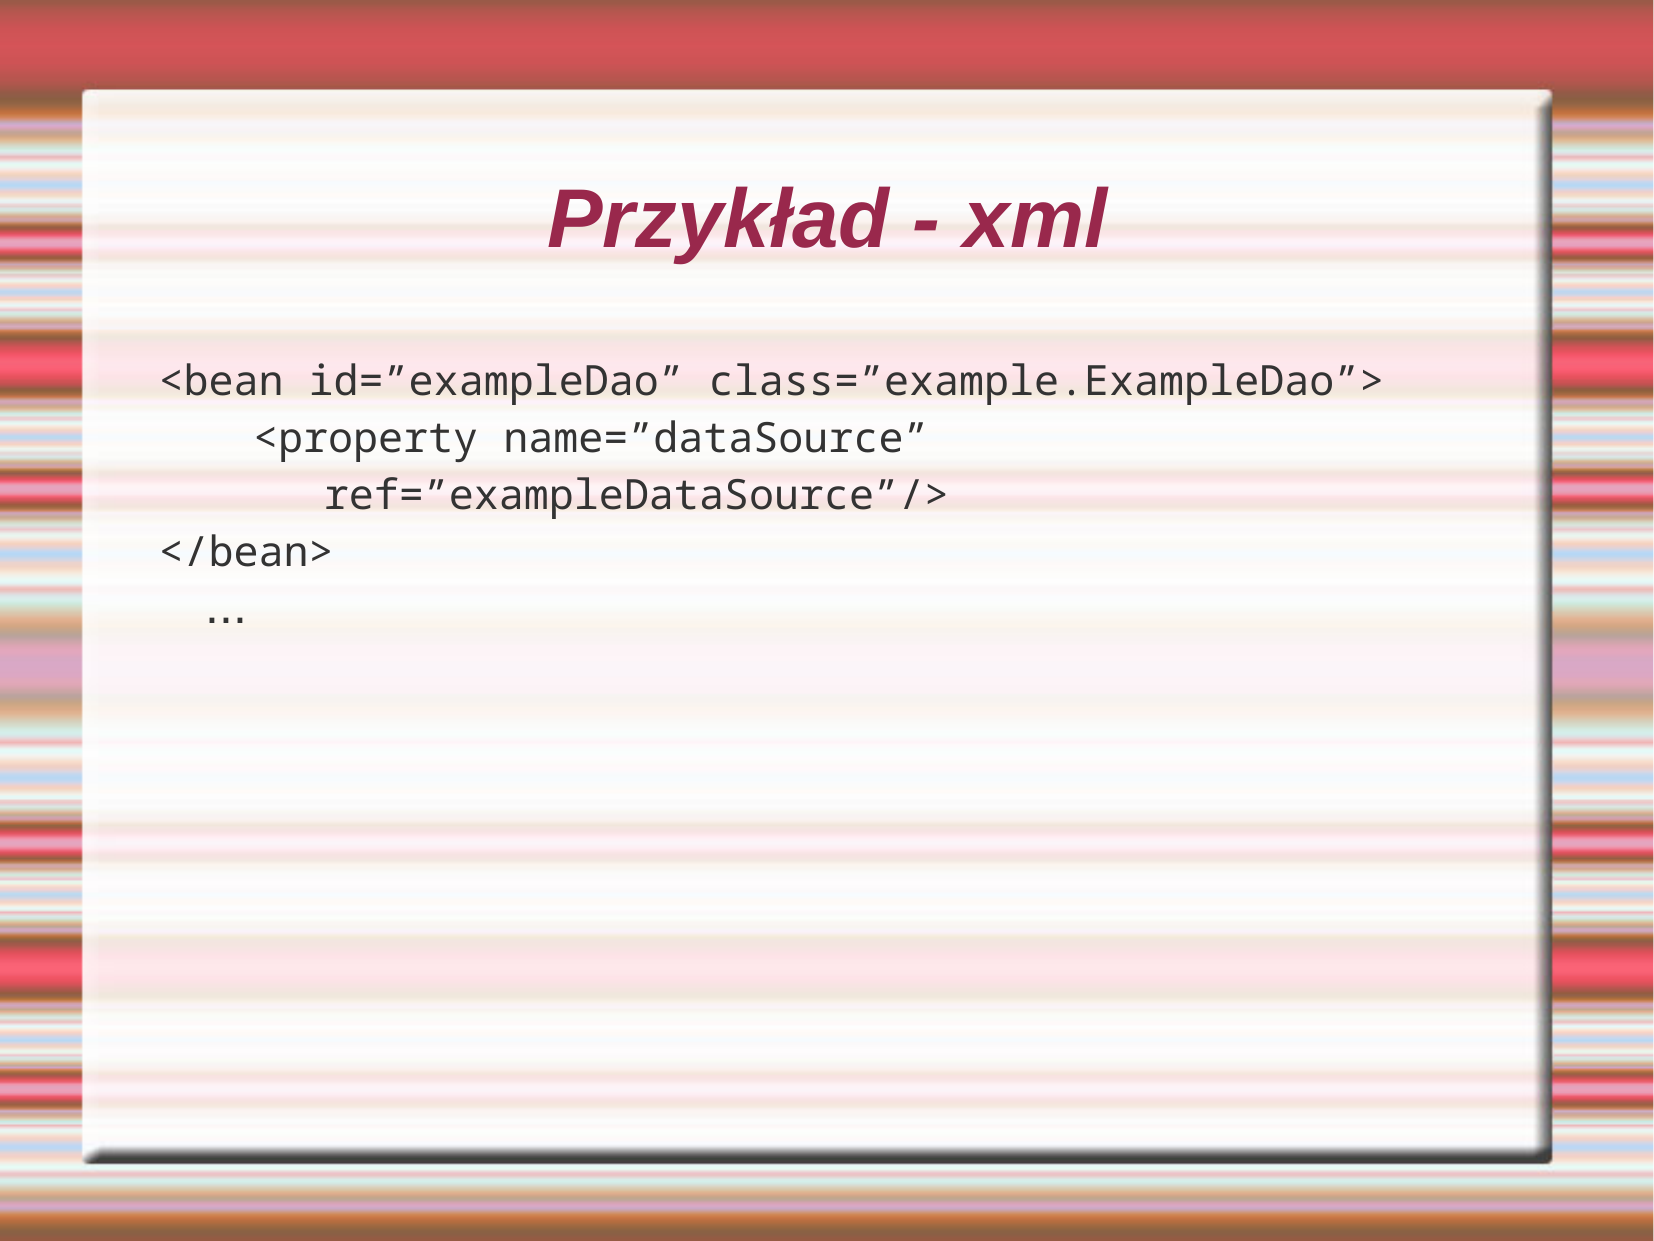

# Przykład - xml
<bean id=”exampleDao” class=”example.ExampleDao”>
<property name=”dataSource” ref=”exampleDataSource”/>
</bean>
...